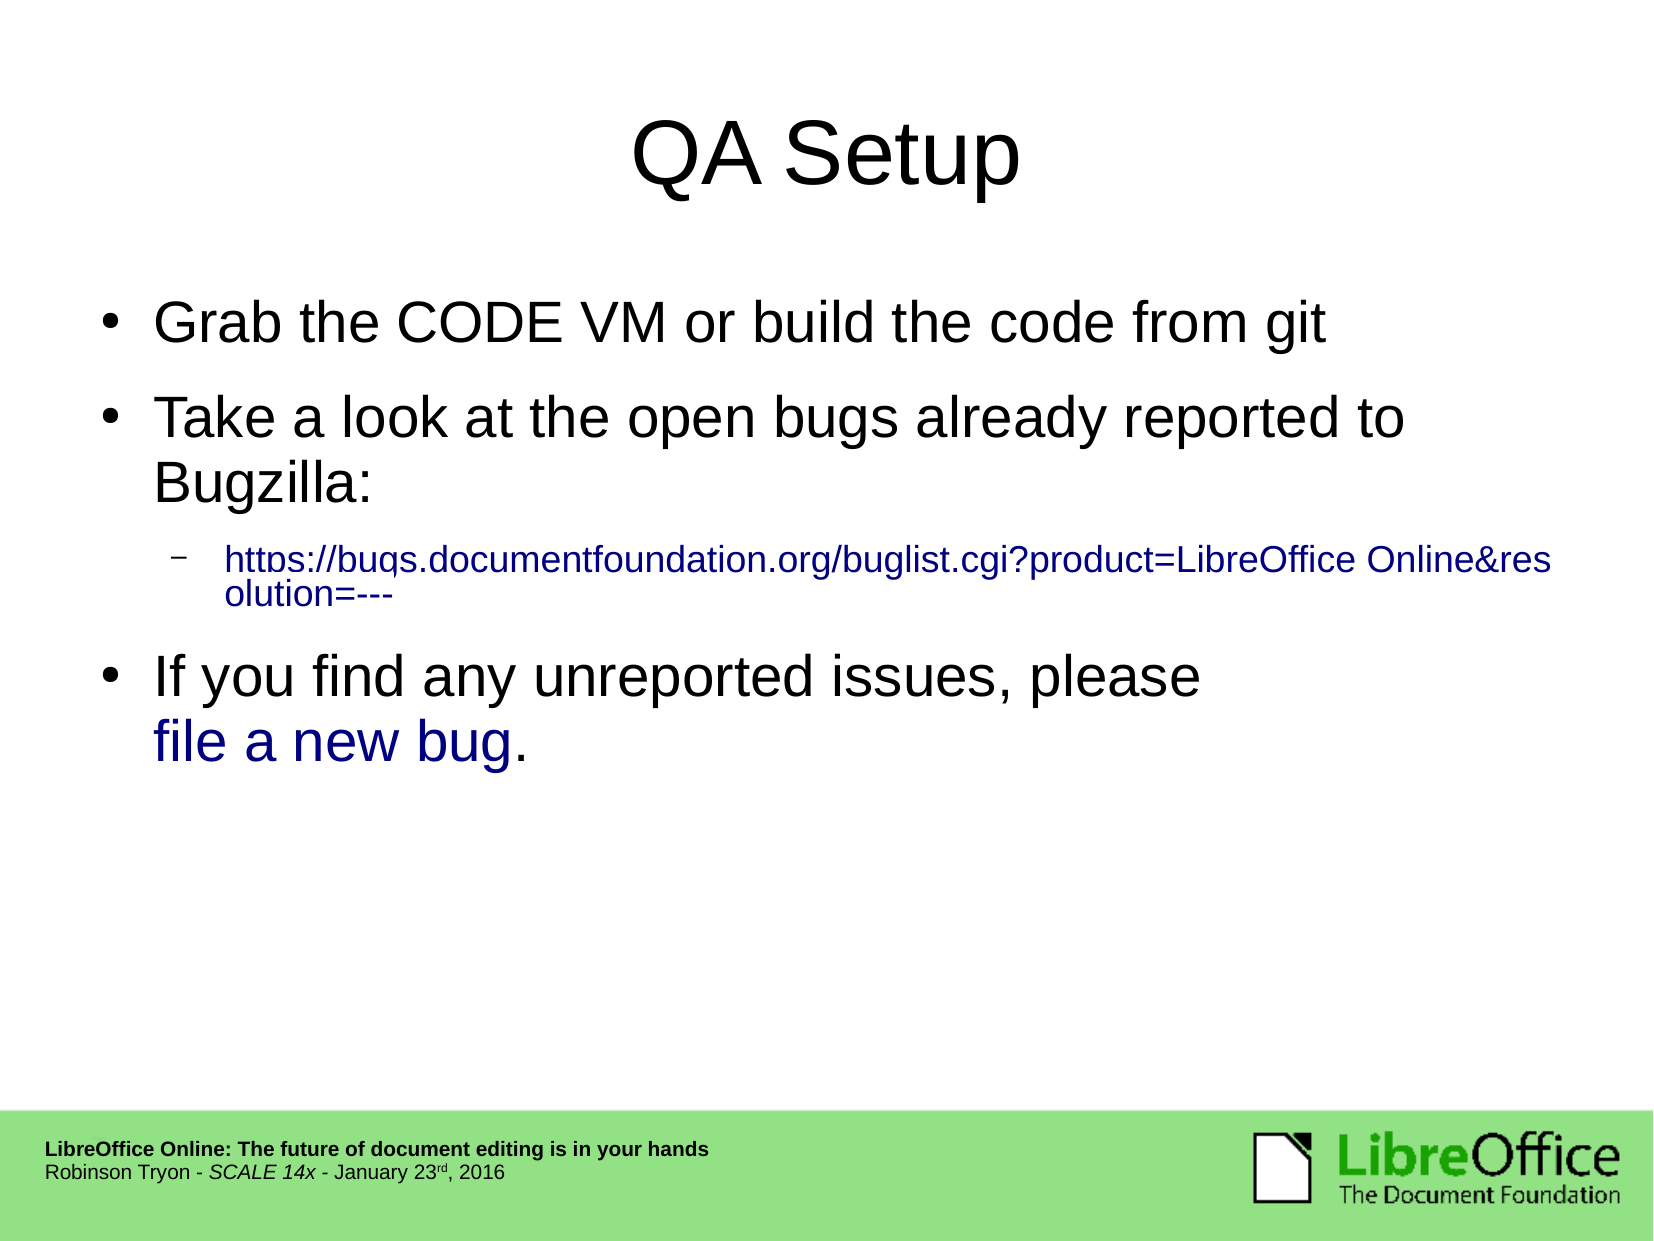

# QA Setup
Grab the CODE VM or build the code from git
Take a look at the open bugs already reported to Bugzilla:
https://bugs.documentfoundation.org/buglist.cgi?product=LibreOffice Online&resolution=---
If you find any unreported issues, please file a new bug.